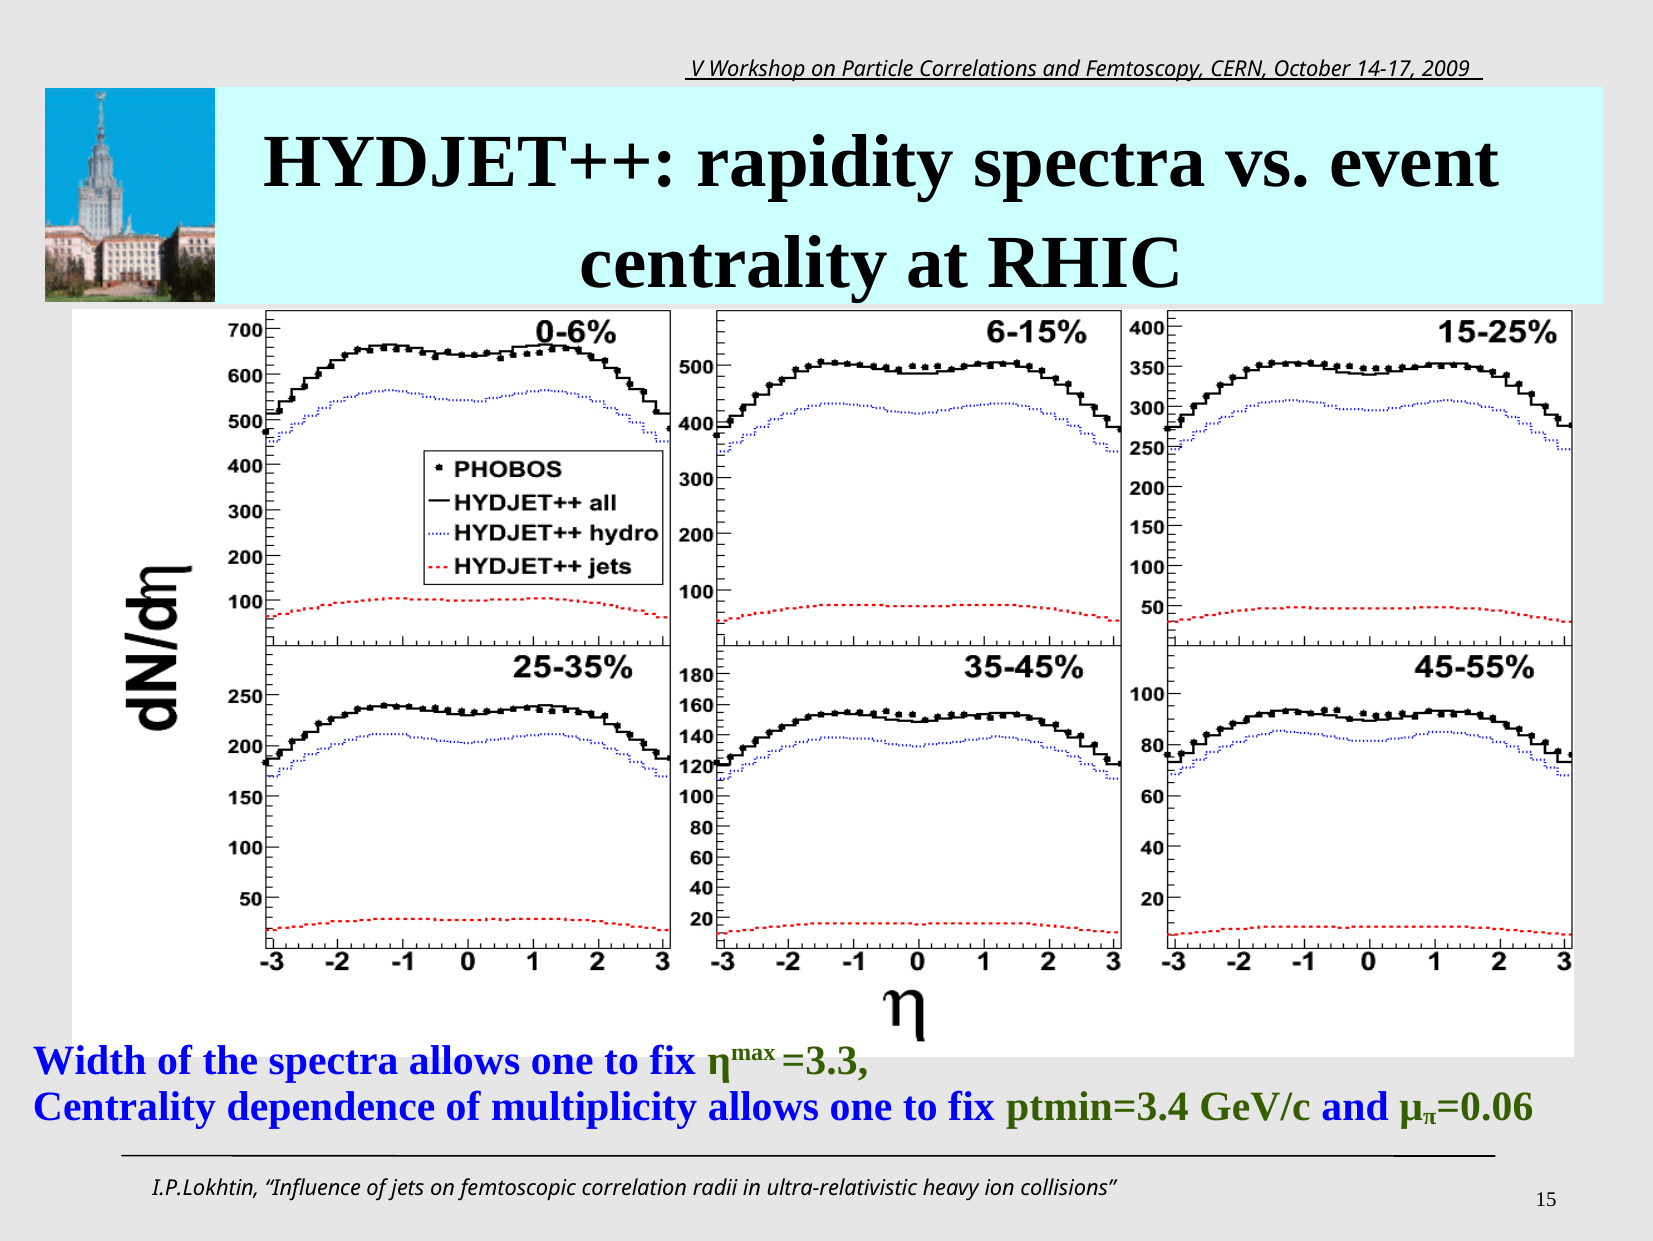

# HYDJET++: rapidity spectra vs. event centrality at RHIC
Width of the spectra allows one to fix ηmax =3.3,
Centrality dependence of multiplicity allows one to fix ptmin=3.4 GeV/c and μπ=0.06